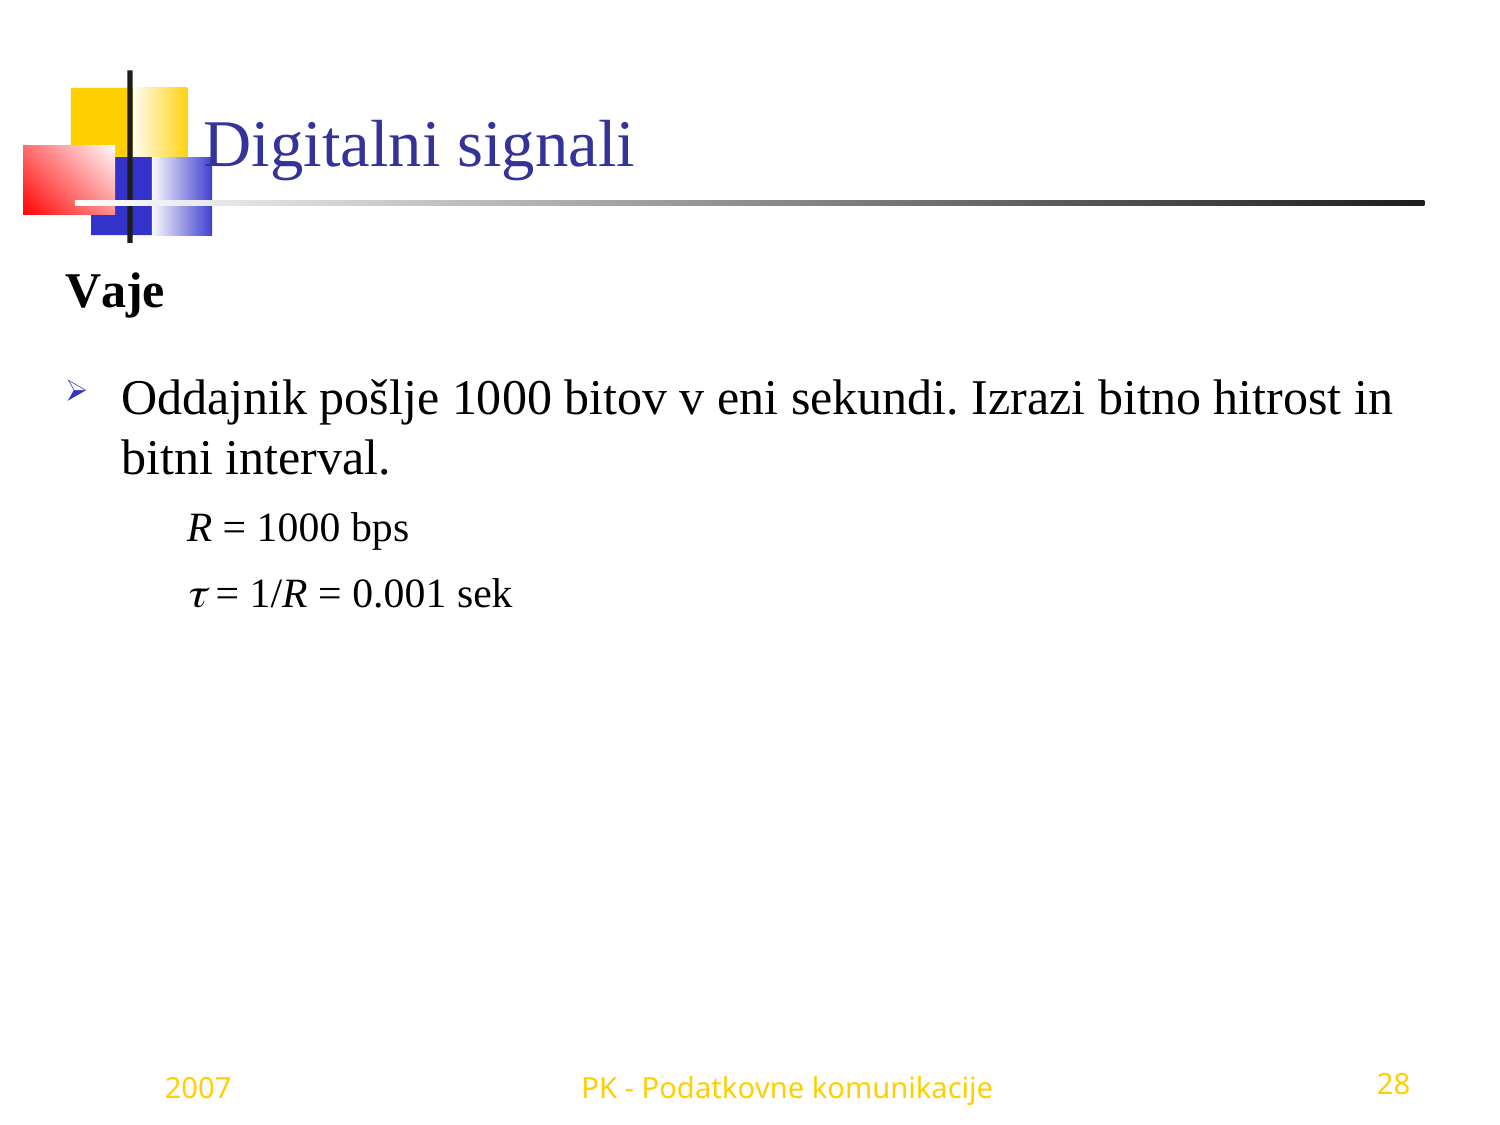

# Digitalni signali
Vaje
Oddajnik pošlje 1000 bitov v eni sekundi. Izrazi bitno hitrost in bitni interval.
	R = 1000 bps
	 = 1/R = 0.001 sek
2007
PK - Podatkovne komunikacije